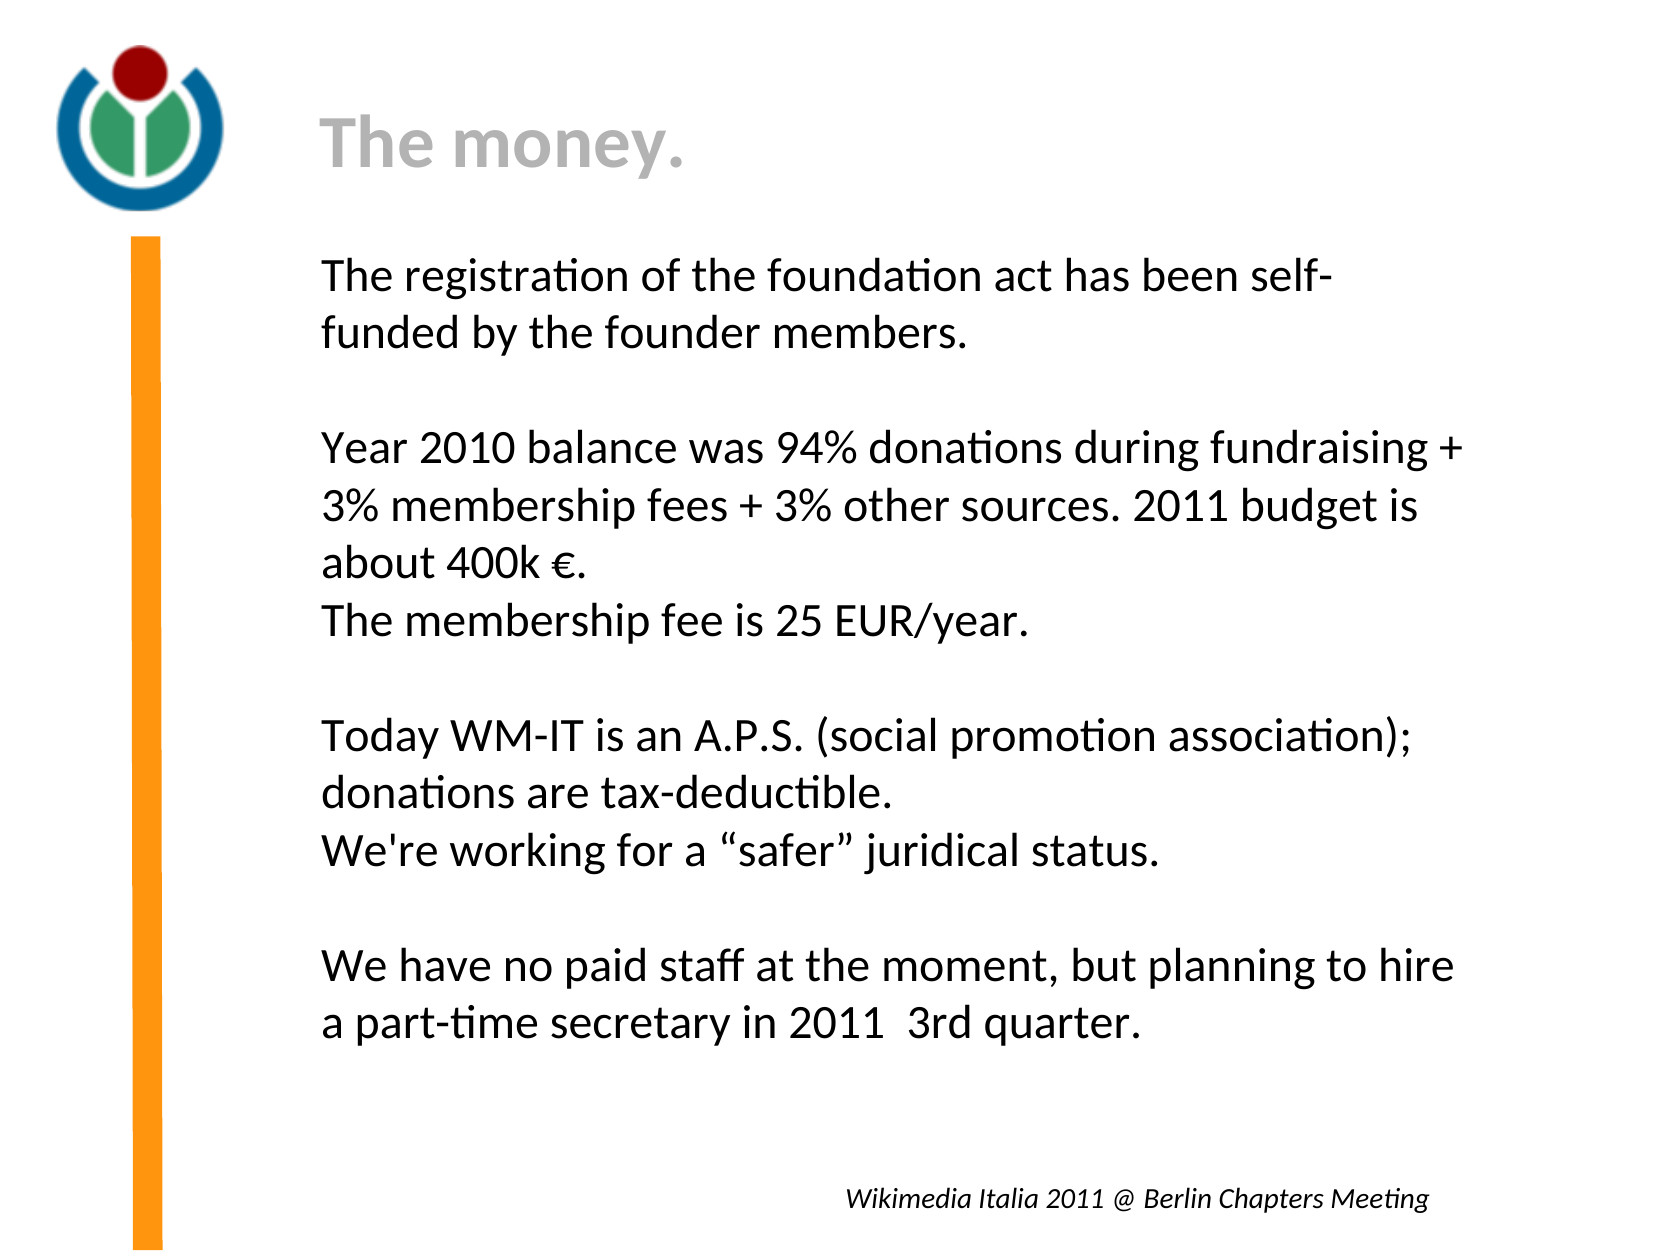

The money.
The registration of the foundation act has been self-funded by the founder members.
Year 2010 balance was 94% donations during fundraising + 3% membership fees + 3% other sources. 2011 budget is about 400k €.
The membership fee is 25 EUR/year.
Today WM-IT is an A.P.S. (social promotion association); donations are tax-deductible.
We're working for a “safer” juridical status.
We have no paid staff at the moment, but planning to hire a part-time secretary in 2011 3rd quarter.
Wikimedia Italia 2011 @ Berlin Chapters Meeting